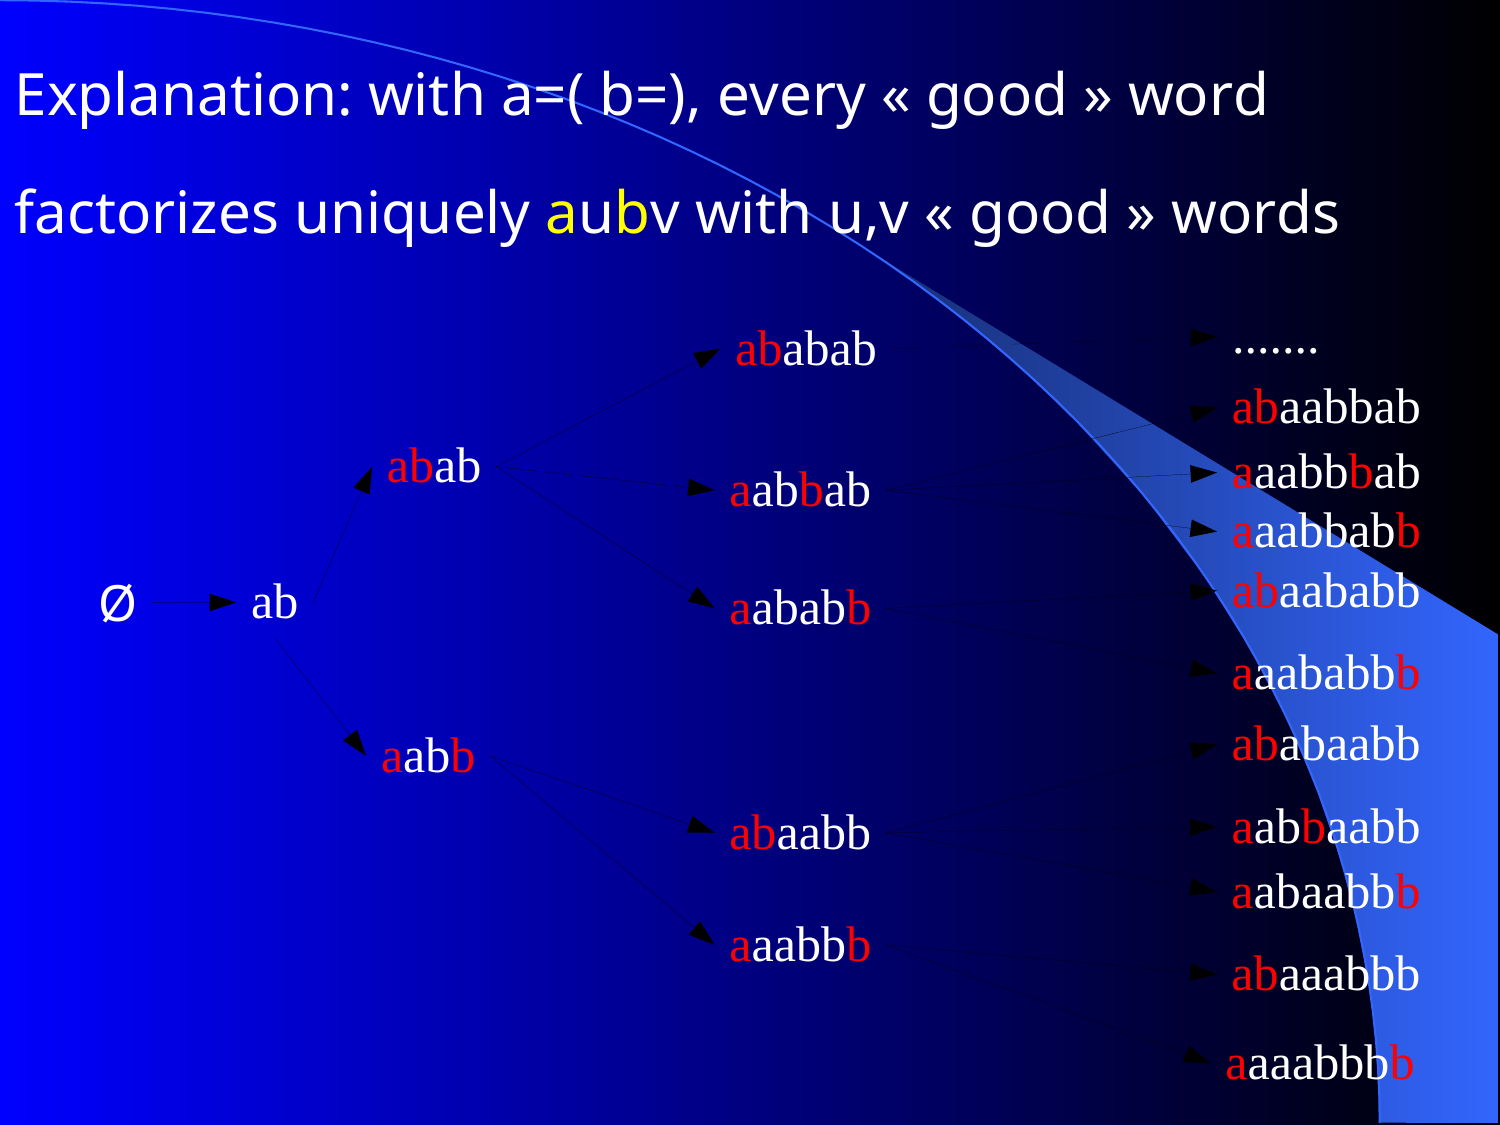

Explanation: with a=( b=), every « good » word
factorizes uniquely aubv with u,v « good » words
.......
ababab
abaabbab
abab
aaabbbab
aabbab
aaabbabb
abaababb
Ø
ab
aababb
aaababbb
ababaabb
aabb
aabbaabb
abaabb
aabaabbb
aaabbb
abaaabbb
aaaabbbb